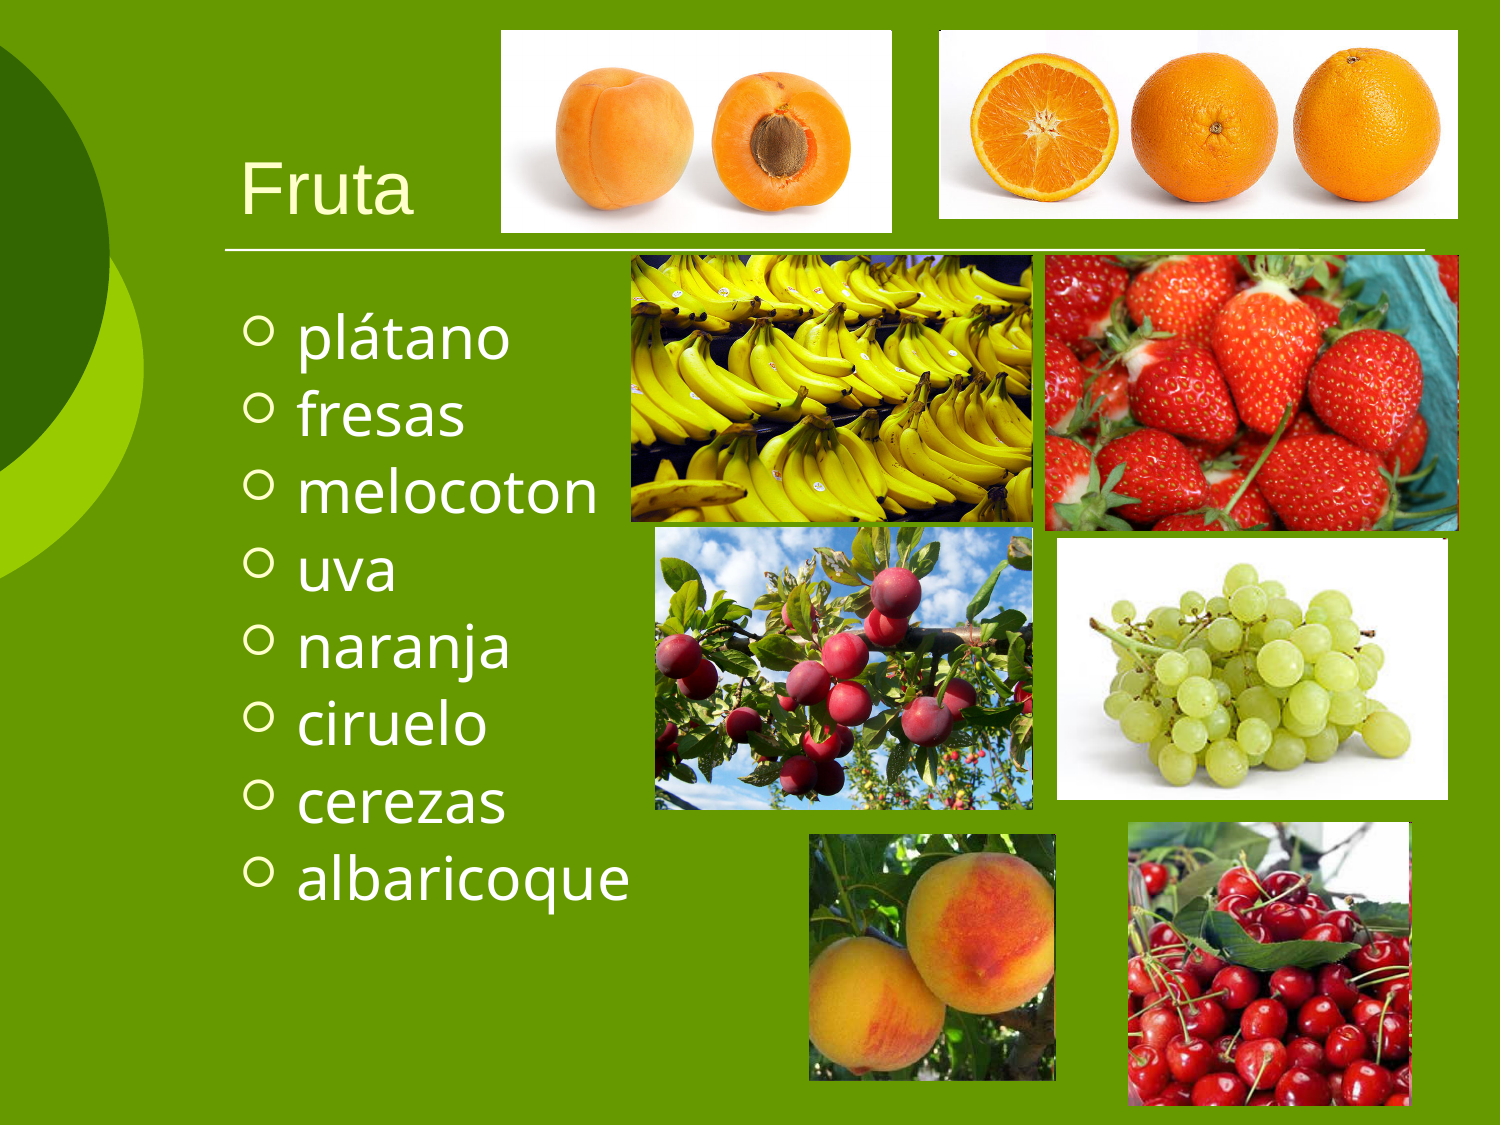

# Fruta
plátano
fresas
melocoton
uva
naranja
ciruelo
cerezas
albaricoque